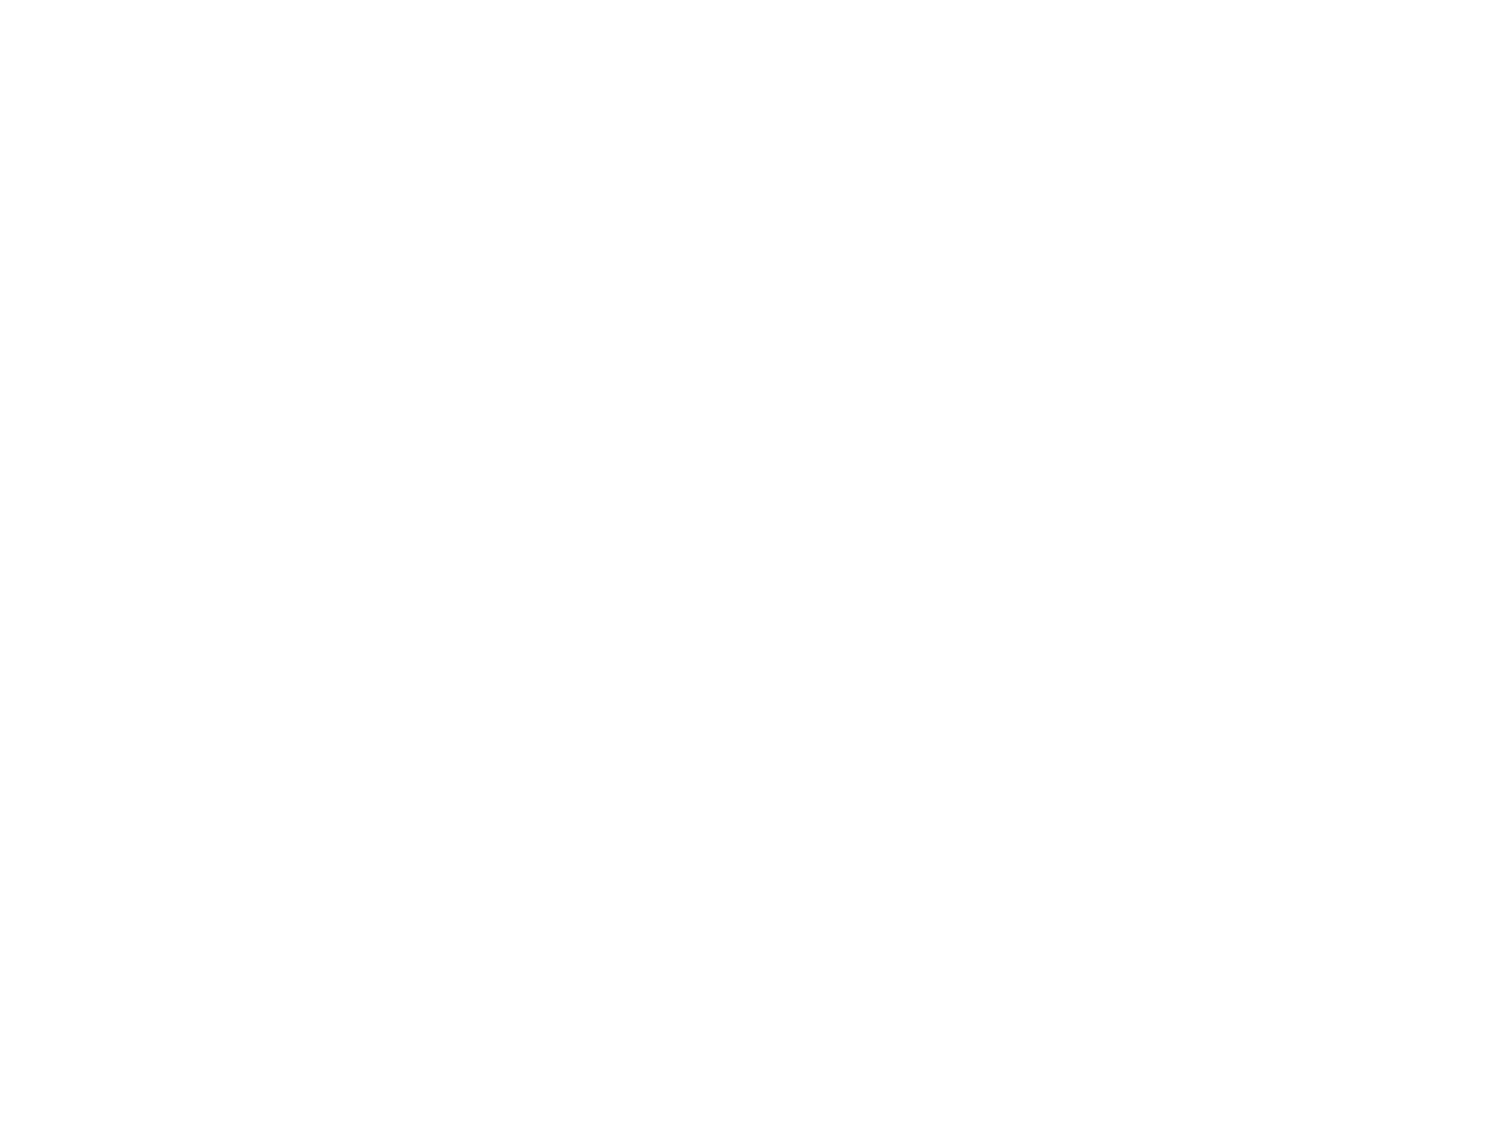

3D-SIM,
just another tool in the repertoire ?
It‘s not that simple!
The untold story